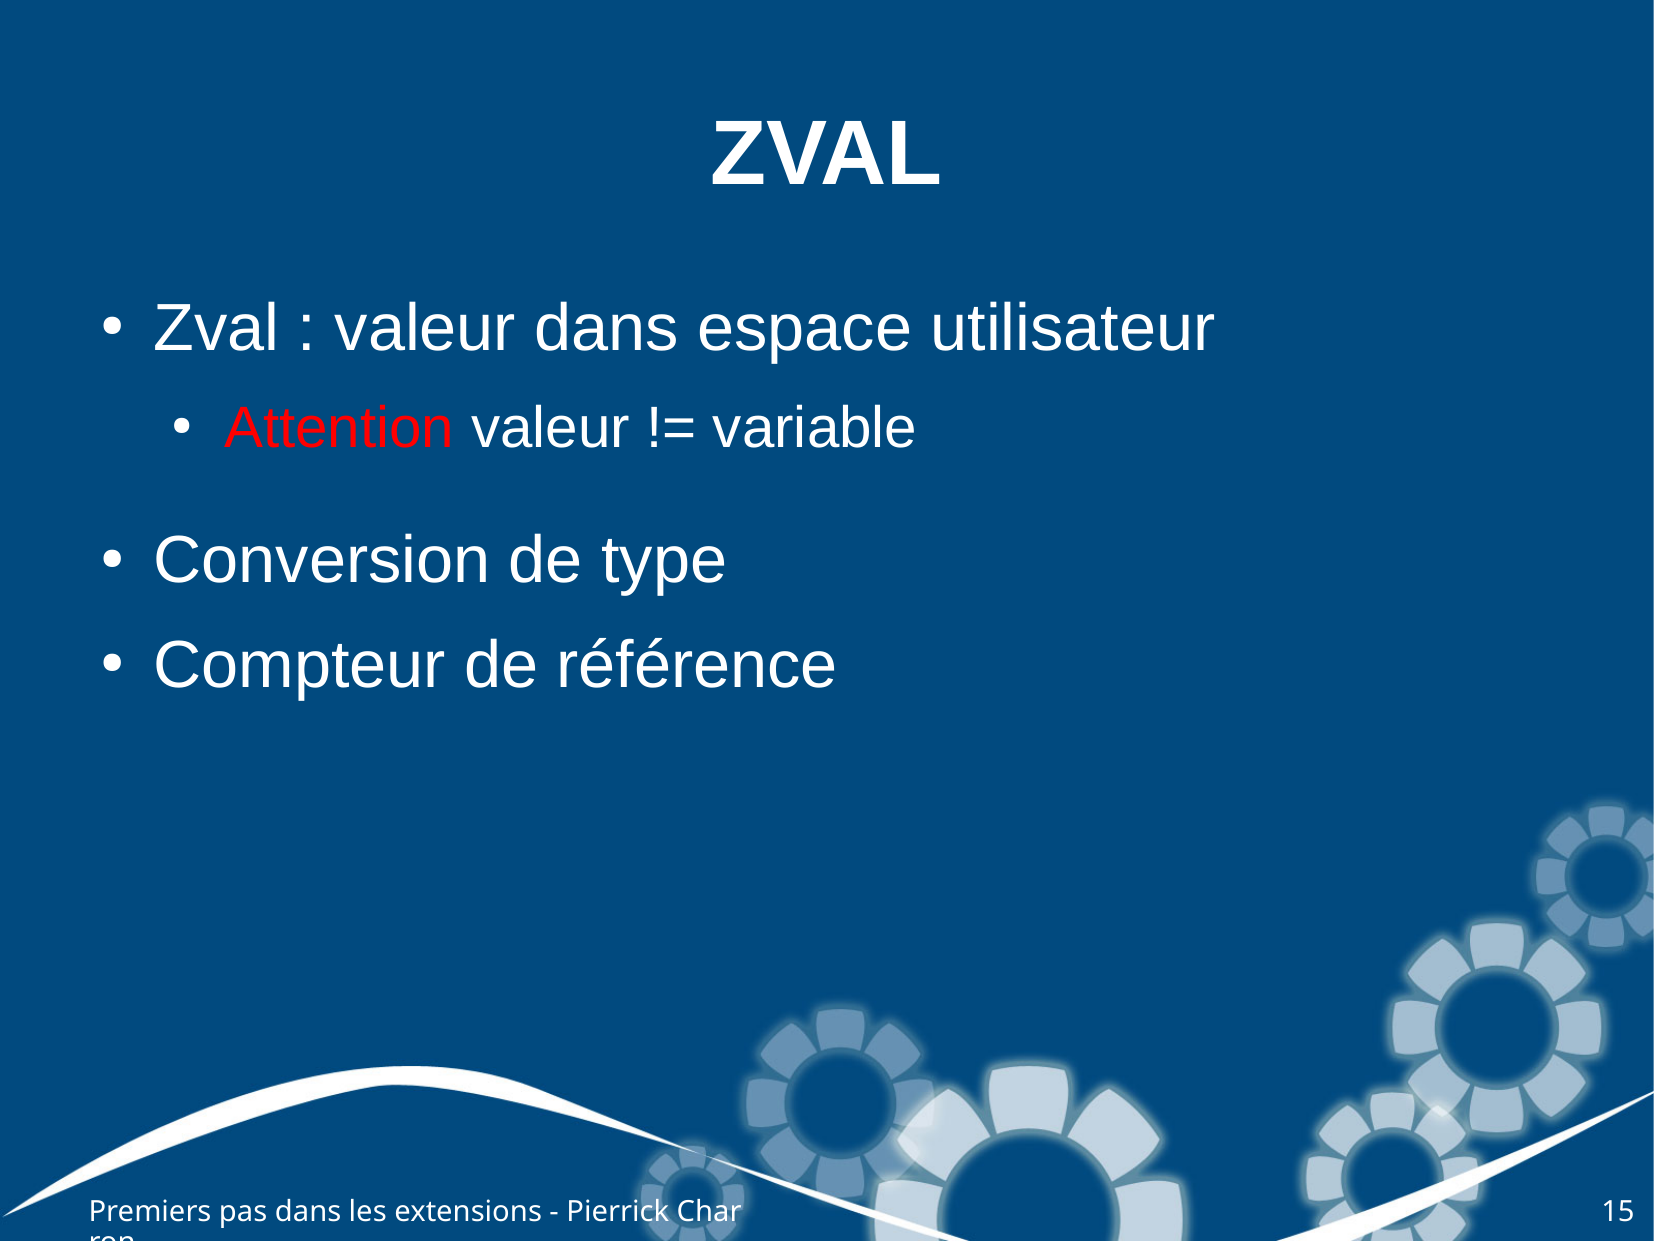

# ZVAL
Zval : valeur dans espace utilisateur
Attention valeur != variable
Conversion de type
Compteur de référence
Premiers pas dans les extensions - Pierrick Charron
15